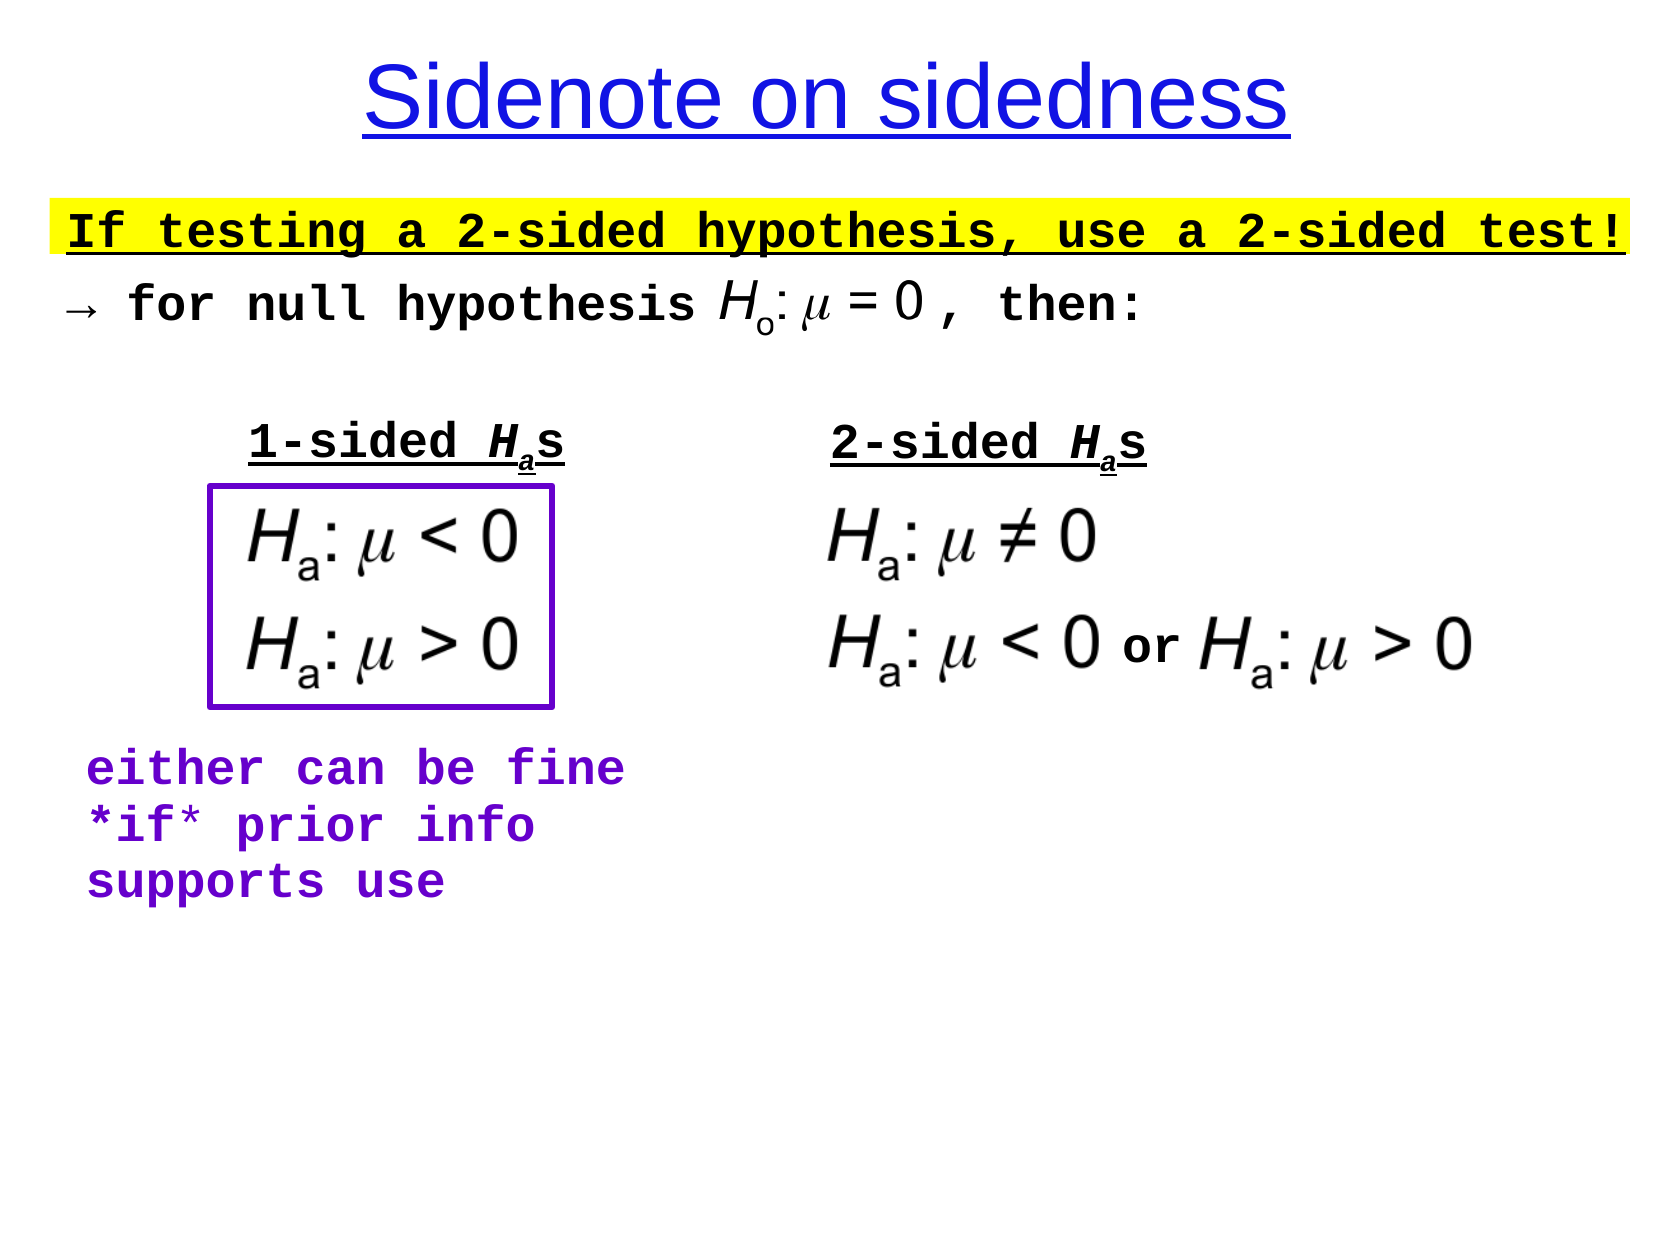

# Sidenote on sidedness
If testing a 2-sided hypothesis, use a 2-sided test!
→ for null hypothesis , then:
1-sided Has
2-sided Has
or
either can be fine *if* prior info supports use